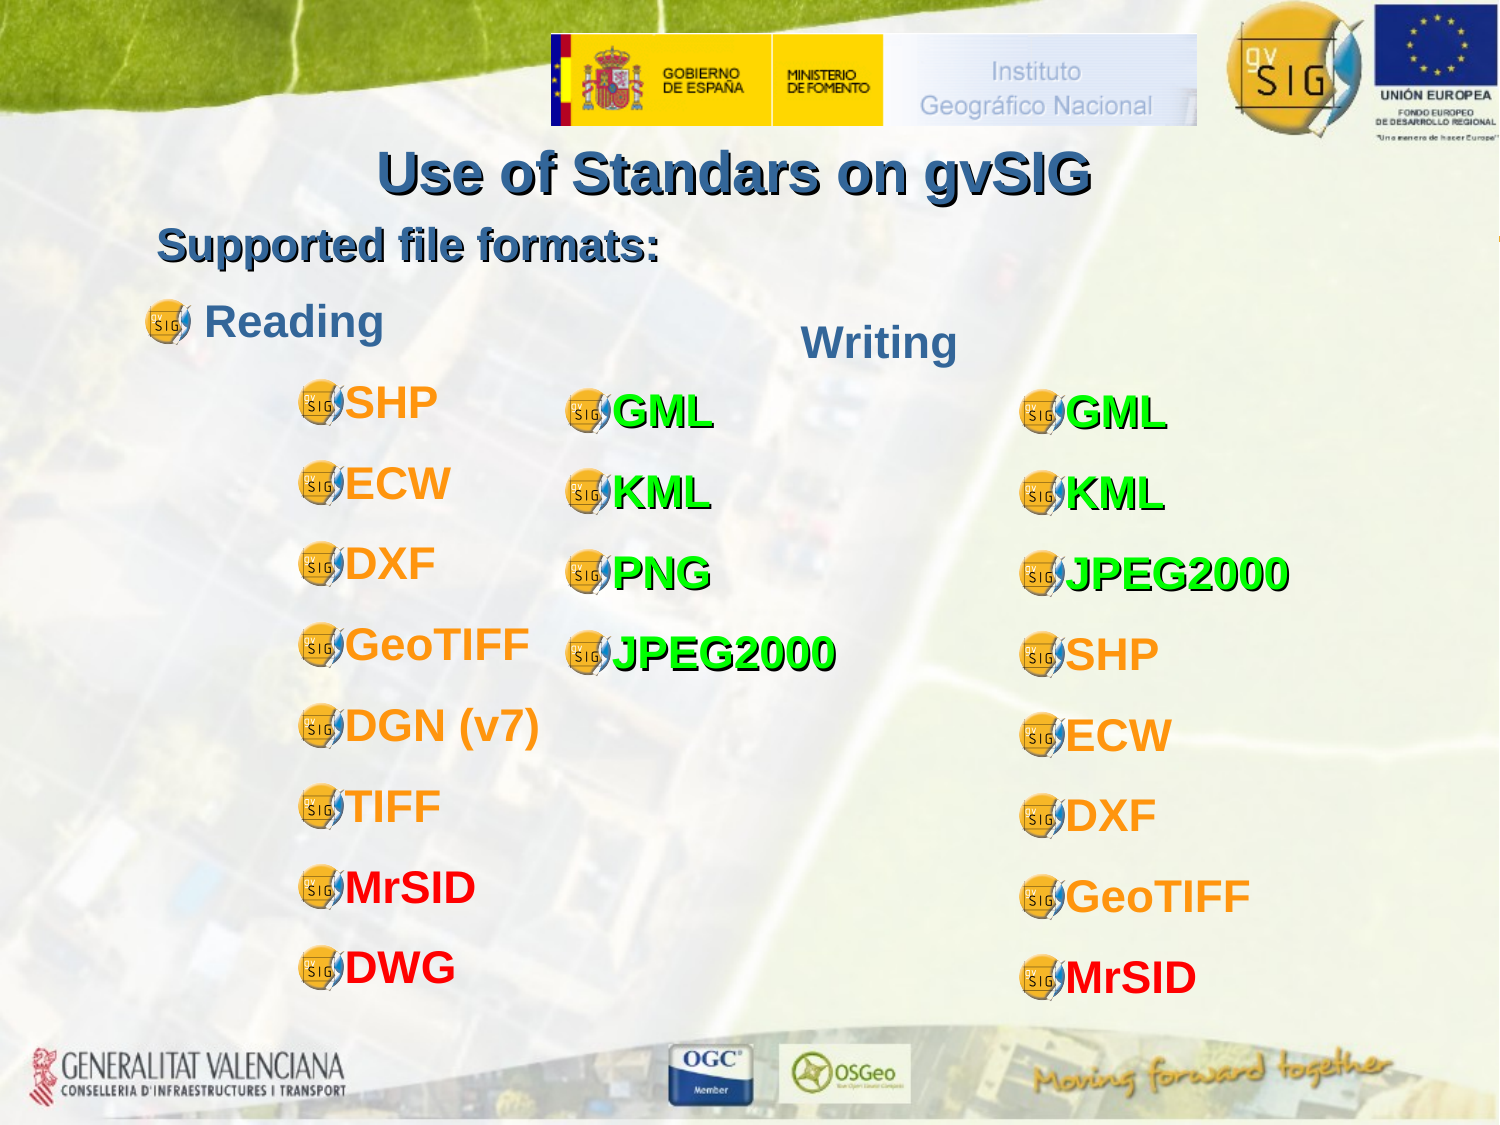

Use of Standars on gvSIG
Supported file formats:
 Reading
SHP
ECW
DXF
GeoTIFF
DGN (v7)
TIFF
MrSID
DWG
 Writing
GML
KML
JPEG2000
SHP
ECW
DXF
GeoTIFF
MrSID
GML
KML
PNG
JPEG2000